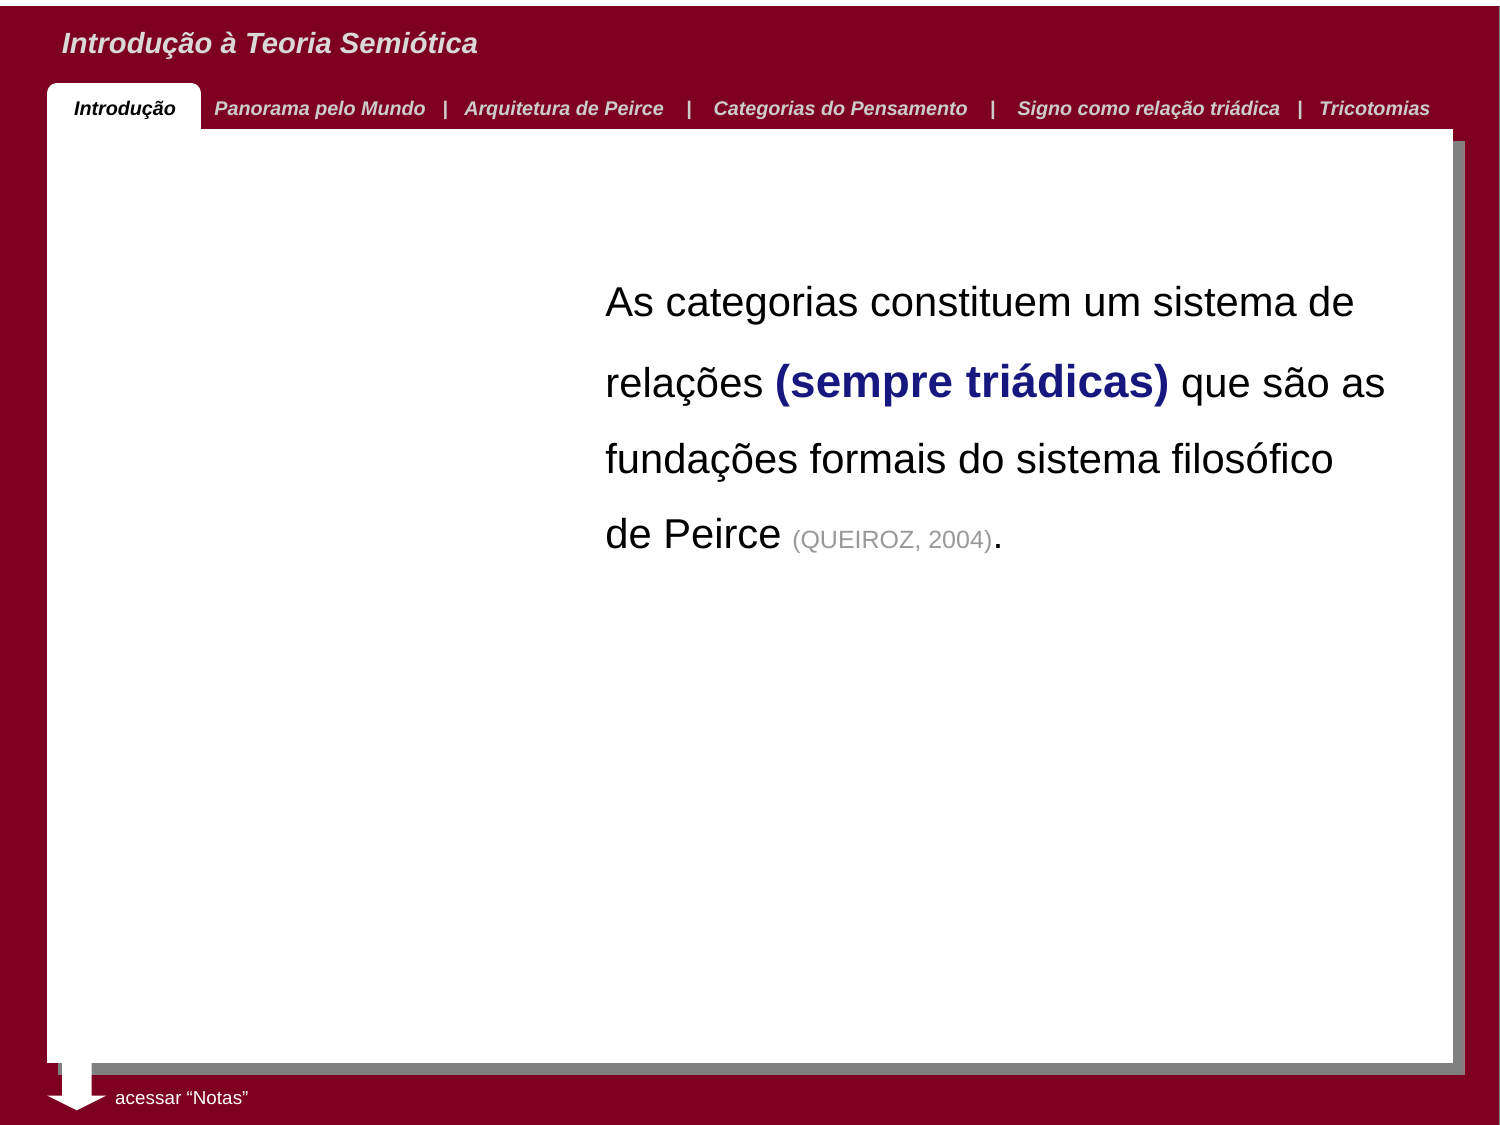

As categorias constituem um sistema de relações (sempre triádicas) que são as fundações formais do sistema filosófico de Peirce (QUEIROZ, 2004).
acessar “Notas”